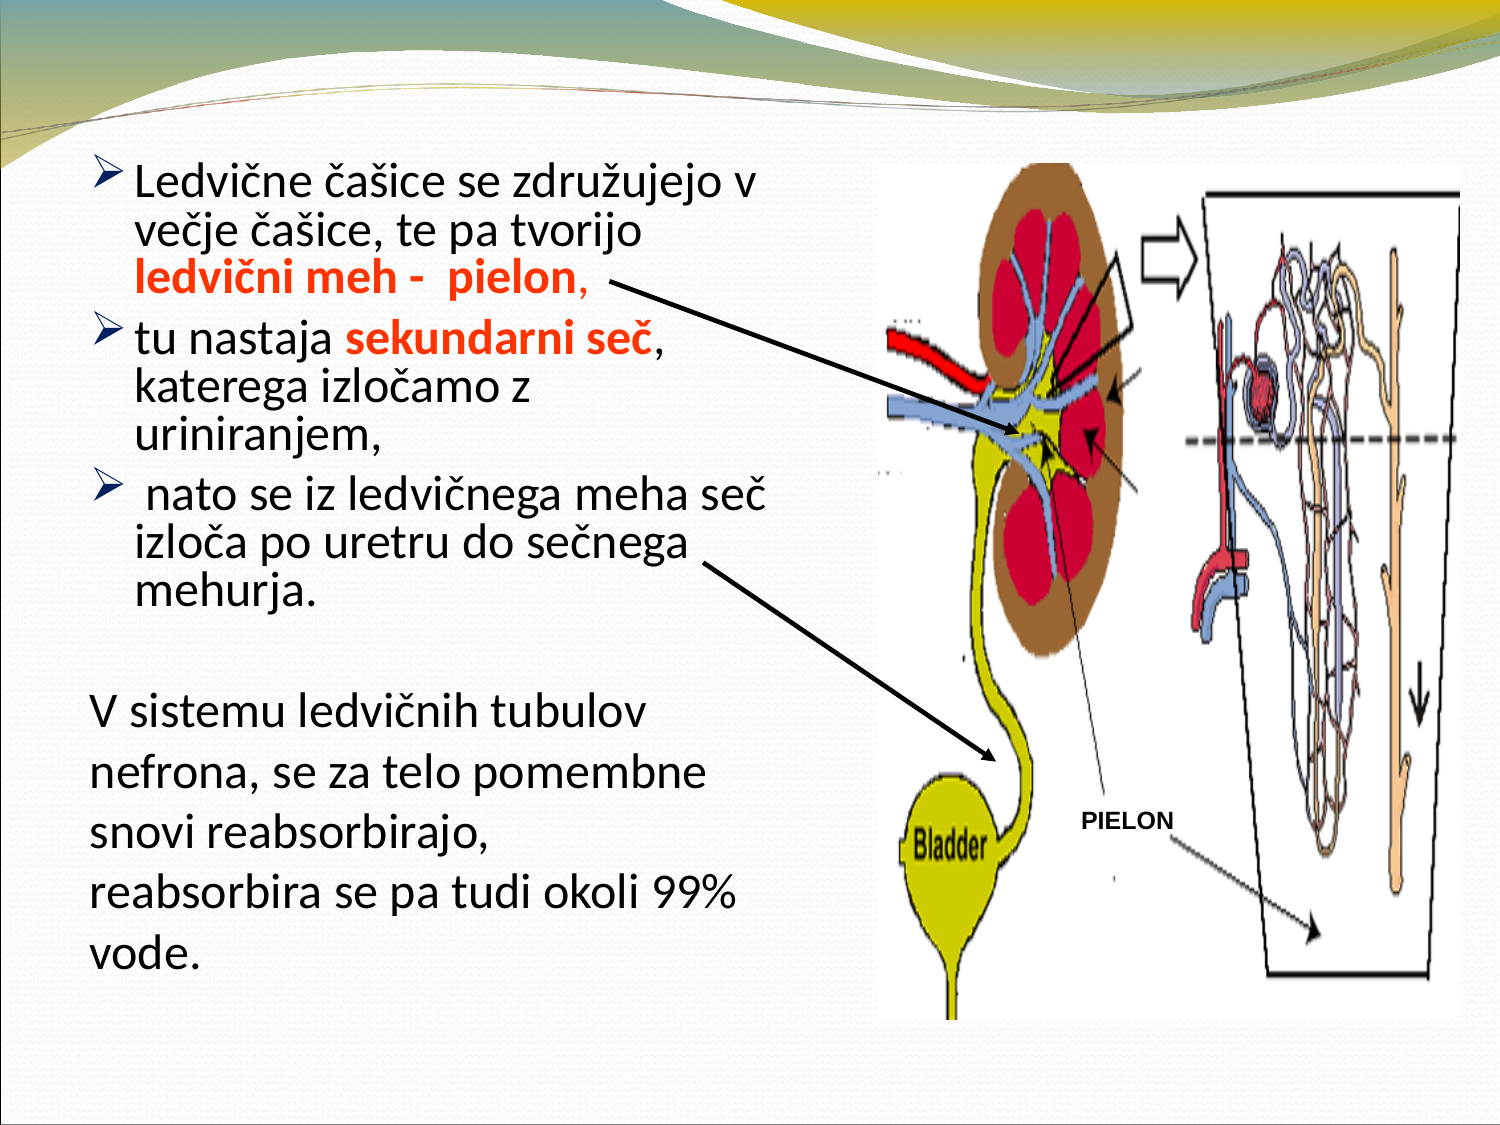

Ledvične čašice se združujejo v večje čašice, te pa tvorijo ledvični meh - pielon,
tu nastaja sekundarni seč, katerega izločamo z uriniranjem,
 nato se iz ledvičnega meha seč izloča po uretru do sečnega mehurja.
V sistemu ledvičnih tubulov
nefrona, se za telo pomembne
snovi reabsorbirajo,
reabsorbira se pa tudi okoli 99%
vode.
PIELON